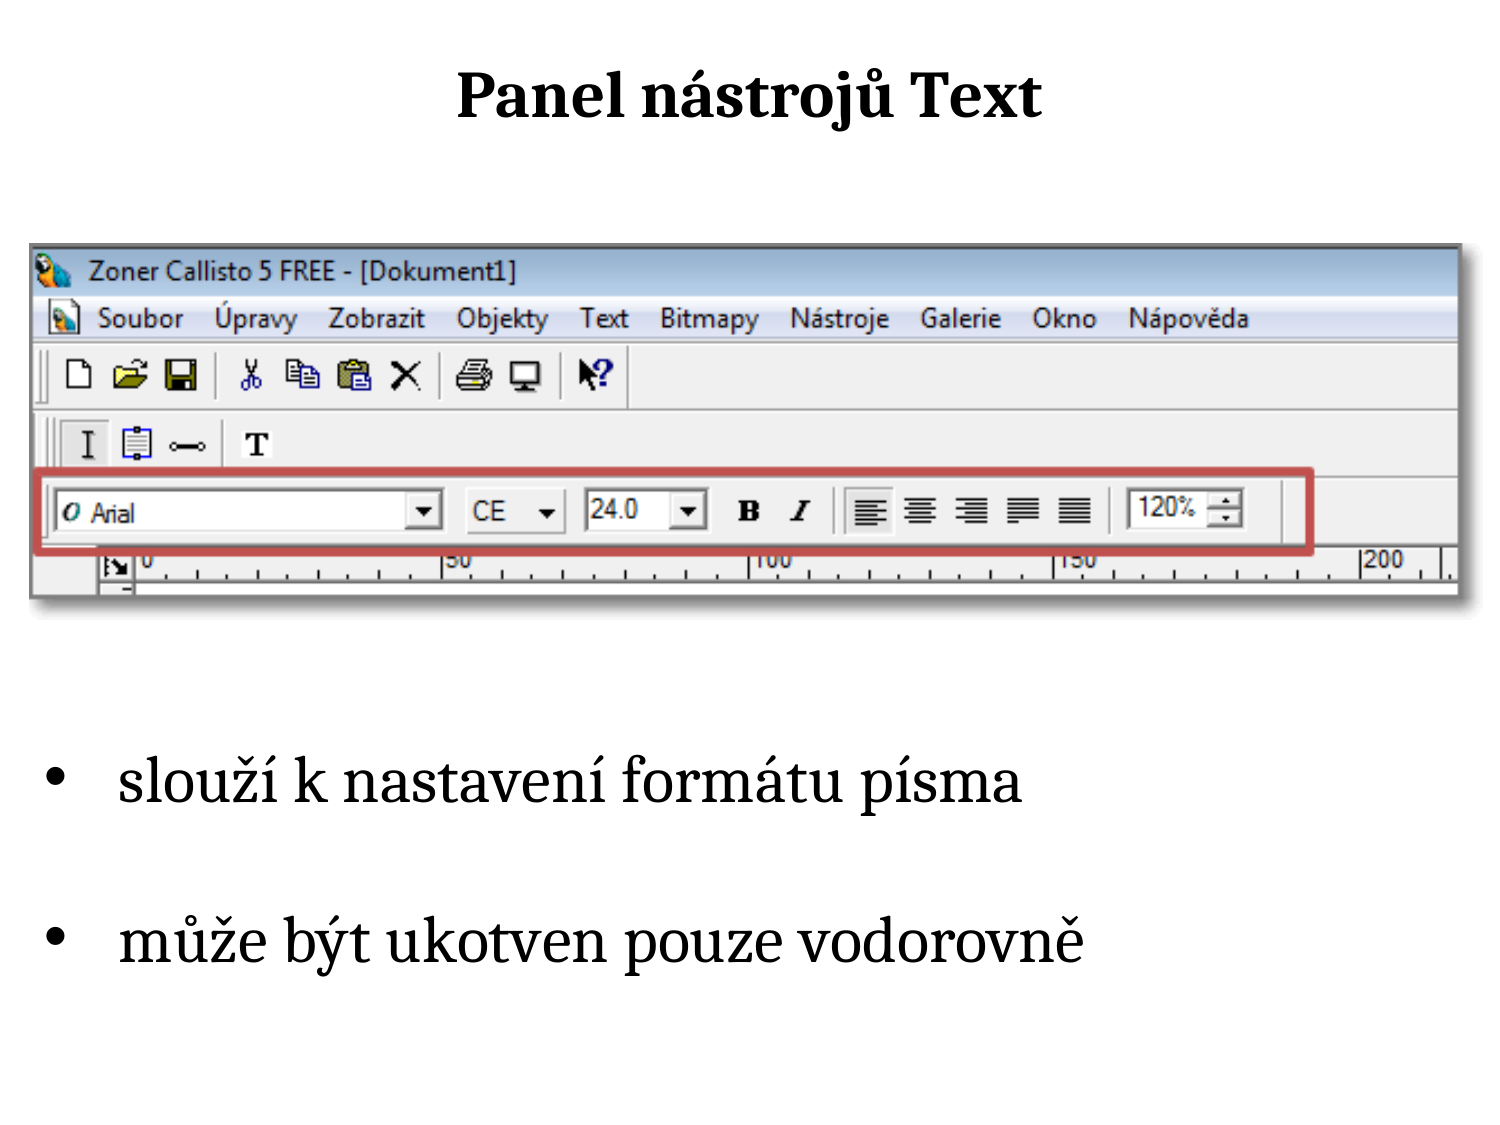

Panel nástrojů Text
slouží k nastavení formátu písma
může být ukotven pouze vodorovně